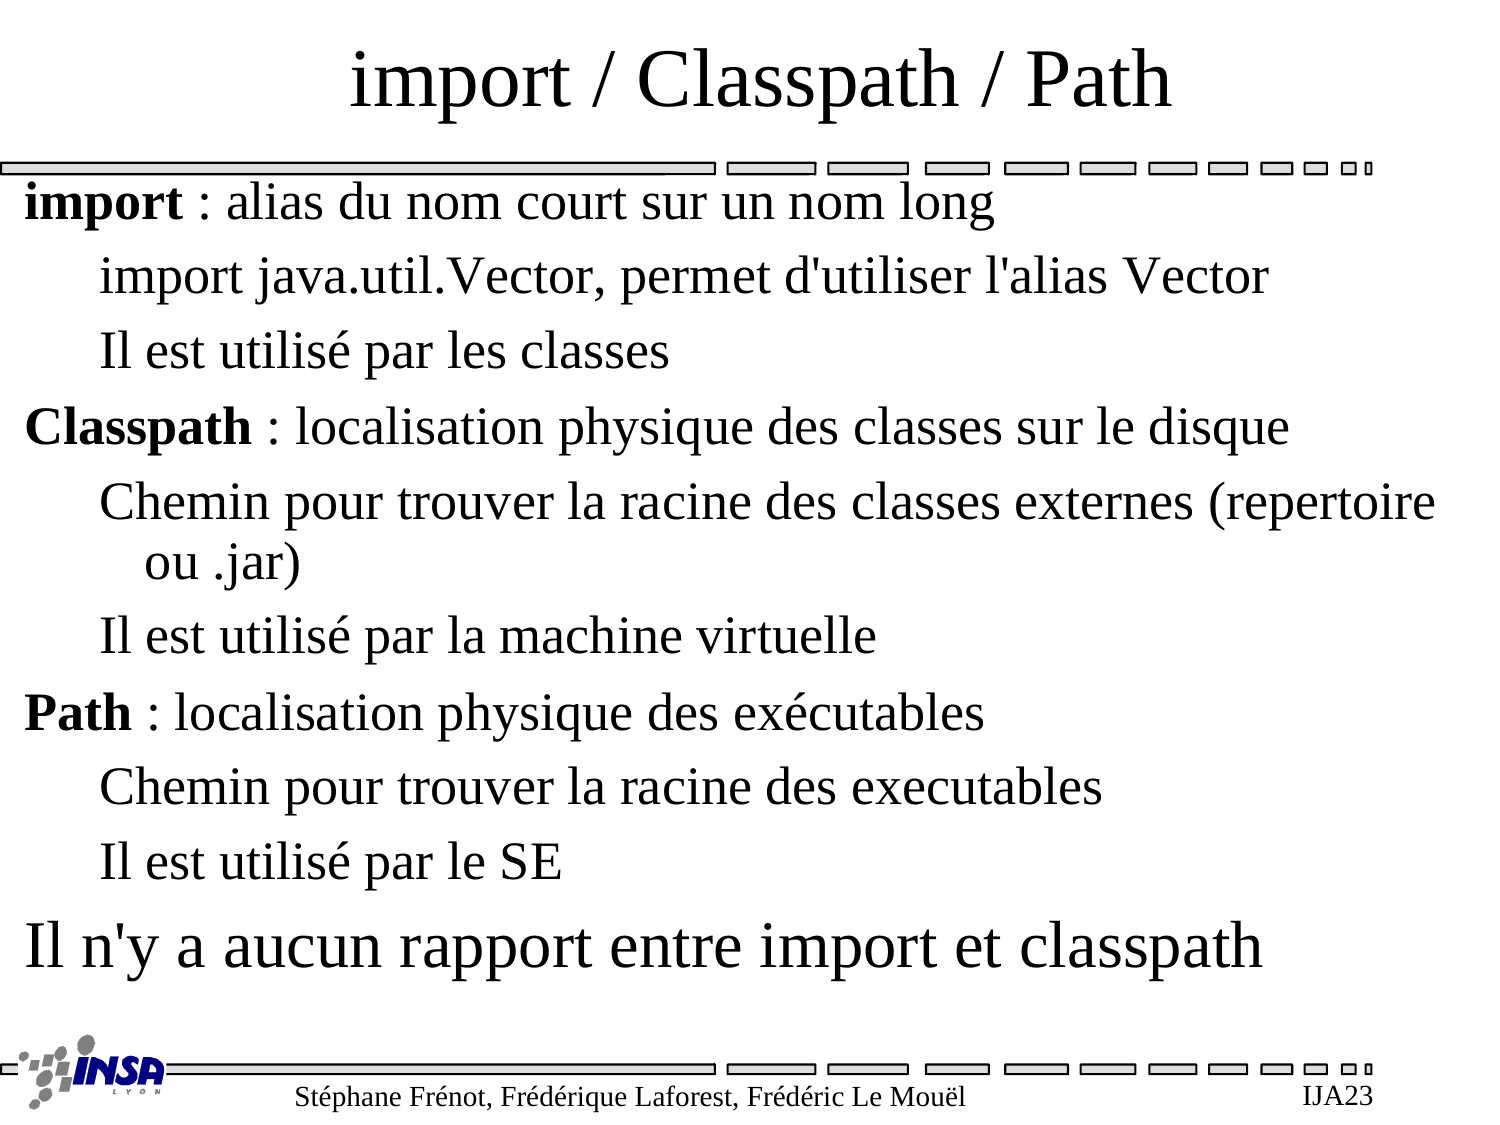

# import / Classpath / Path
import : alias du nom court sur un nom long
import java.util.Vector, permet d'utiliser l'alias Vector
Il est utilisé par les classes
Classpath : localisation physique des classes sur le disque
Chemin pour trouver la racine des classes externes (repertoire ou .jar)
Il est utilisé par la machine virtuelle
Path : localisation physique des exécutables
Chemin pour trouver la racine des executables
Il est utilisé par le SE
Il n'y a aucun rapport entre import et classpath